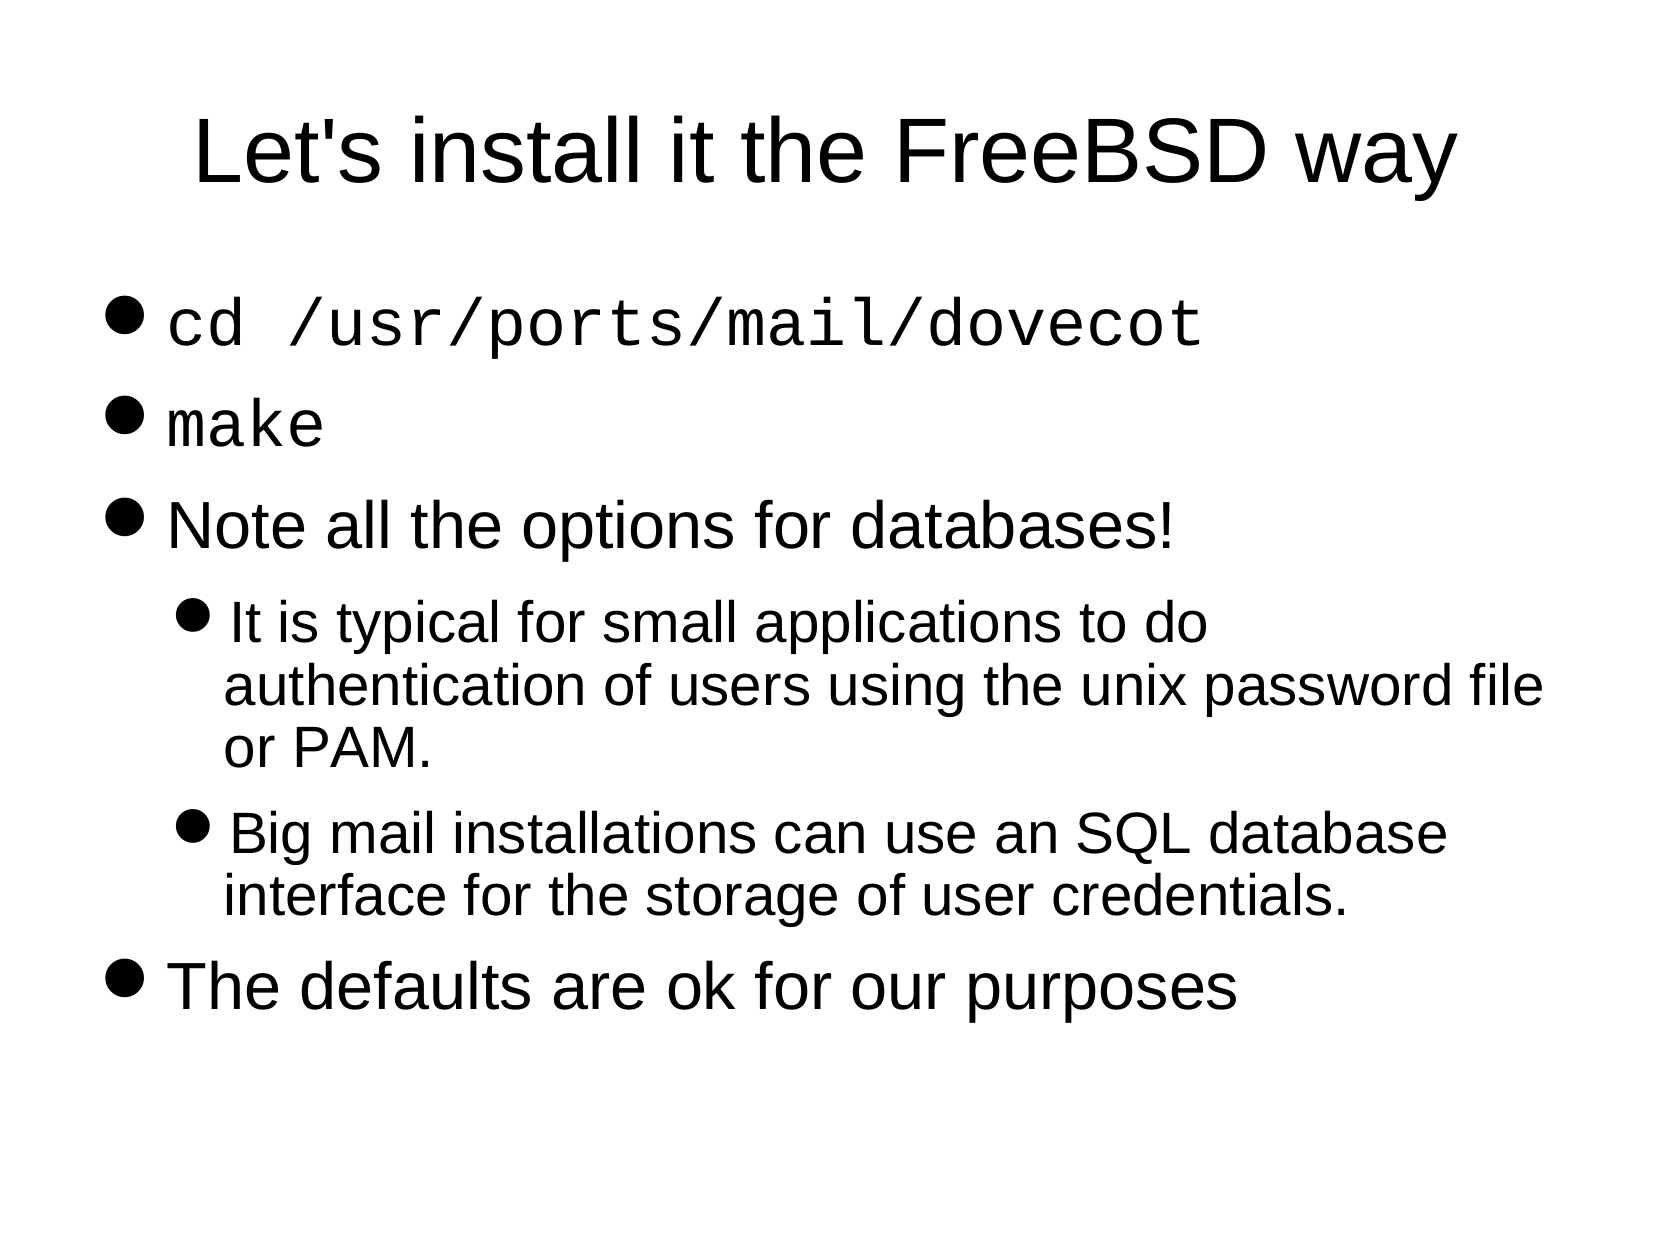

Let's install it the FreeBSD way
cd /usr/ports/mail/dovecot
make
Note all the options for databases!
It is typical for small applications to do authentication of users using the unix password file or PAM.
Big mail installations can use an SQL database interface for the storage of user credentials.
The defaults are ok for our purposes